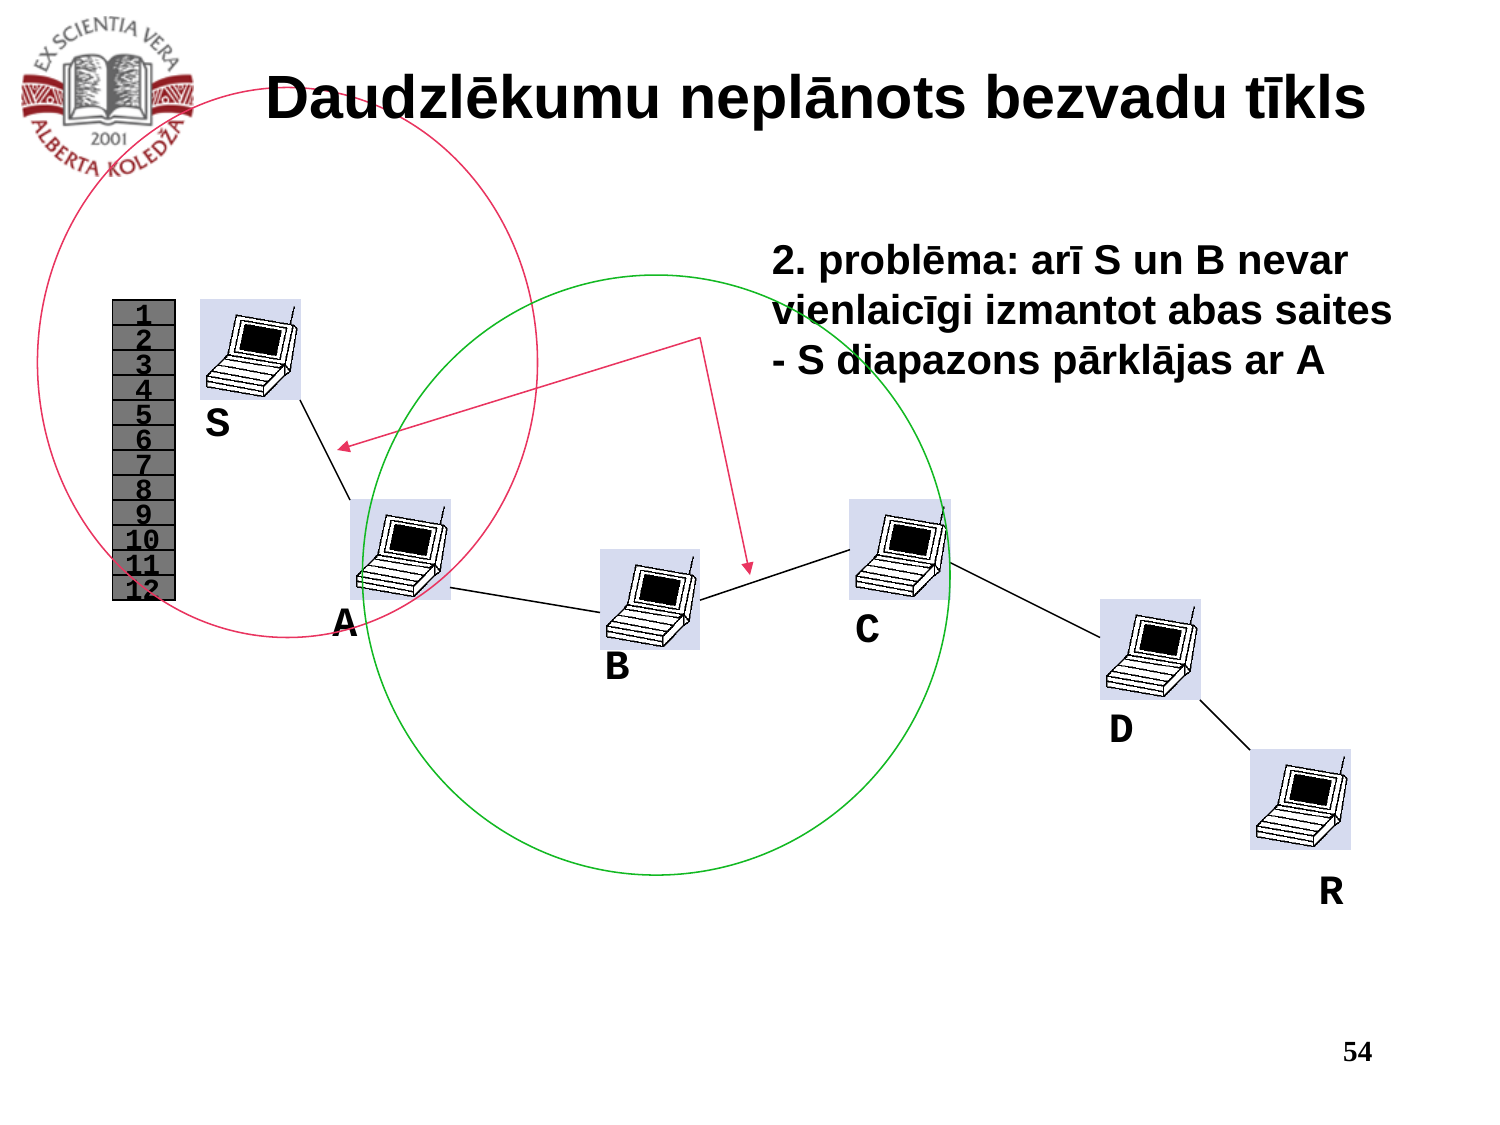

# Daudzlēkumu neplānots bezvadu tīkls
2. problēma: arī S un B nevar
vienlaicīgi izmantot abas saites
- S diapazons pārklājas ar A
1
2
3
4
S
5
6
7
8
9
10
11
12
A
C
B
D
R